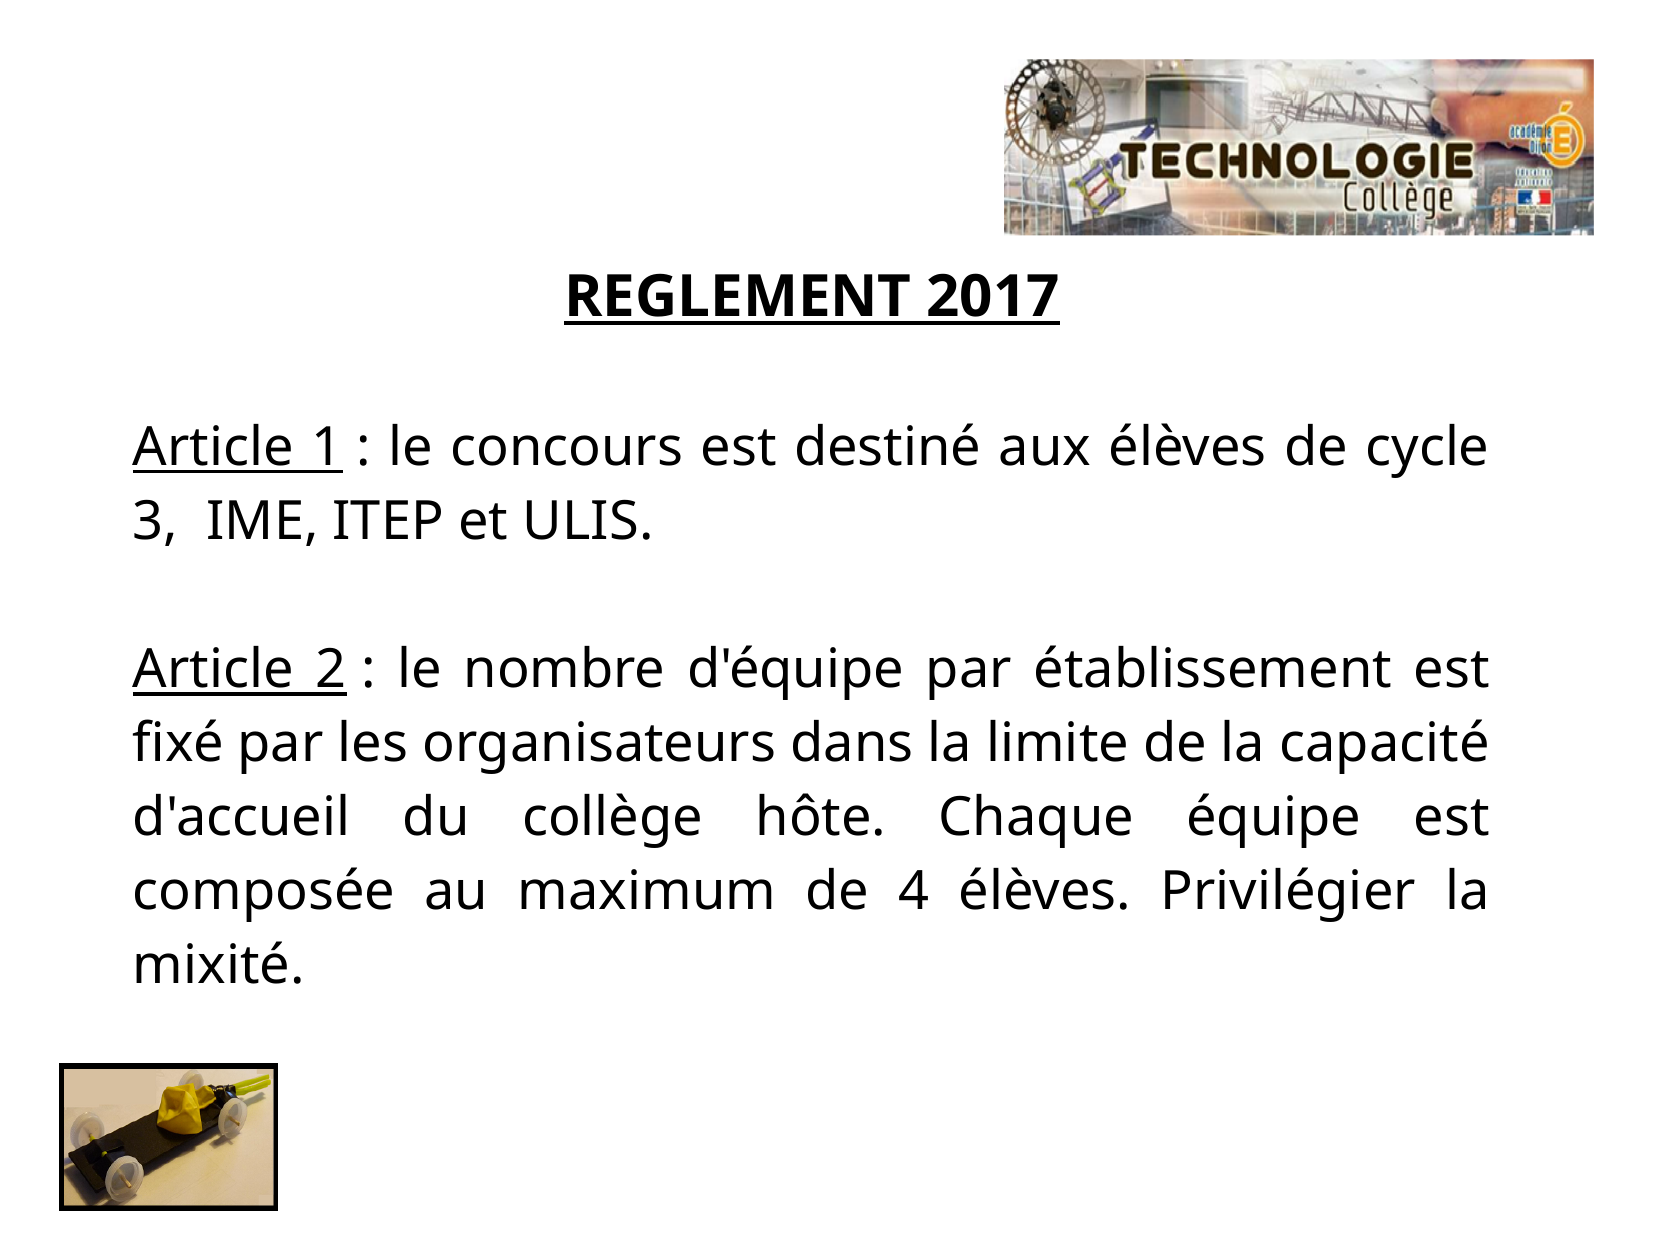

REGLEMENT 2017
Article 1 : le concours est destiné aux élèves de cycle 3, IME, ITEP et ULIS.
Article 2 : le nombre d'équipe par établissement est fixé par les organisateurs dans la limite de la capacité d'accueil du collège hôte. Chaque équipe est composée au maximum de 4 élèves. Privilégier la mixité.